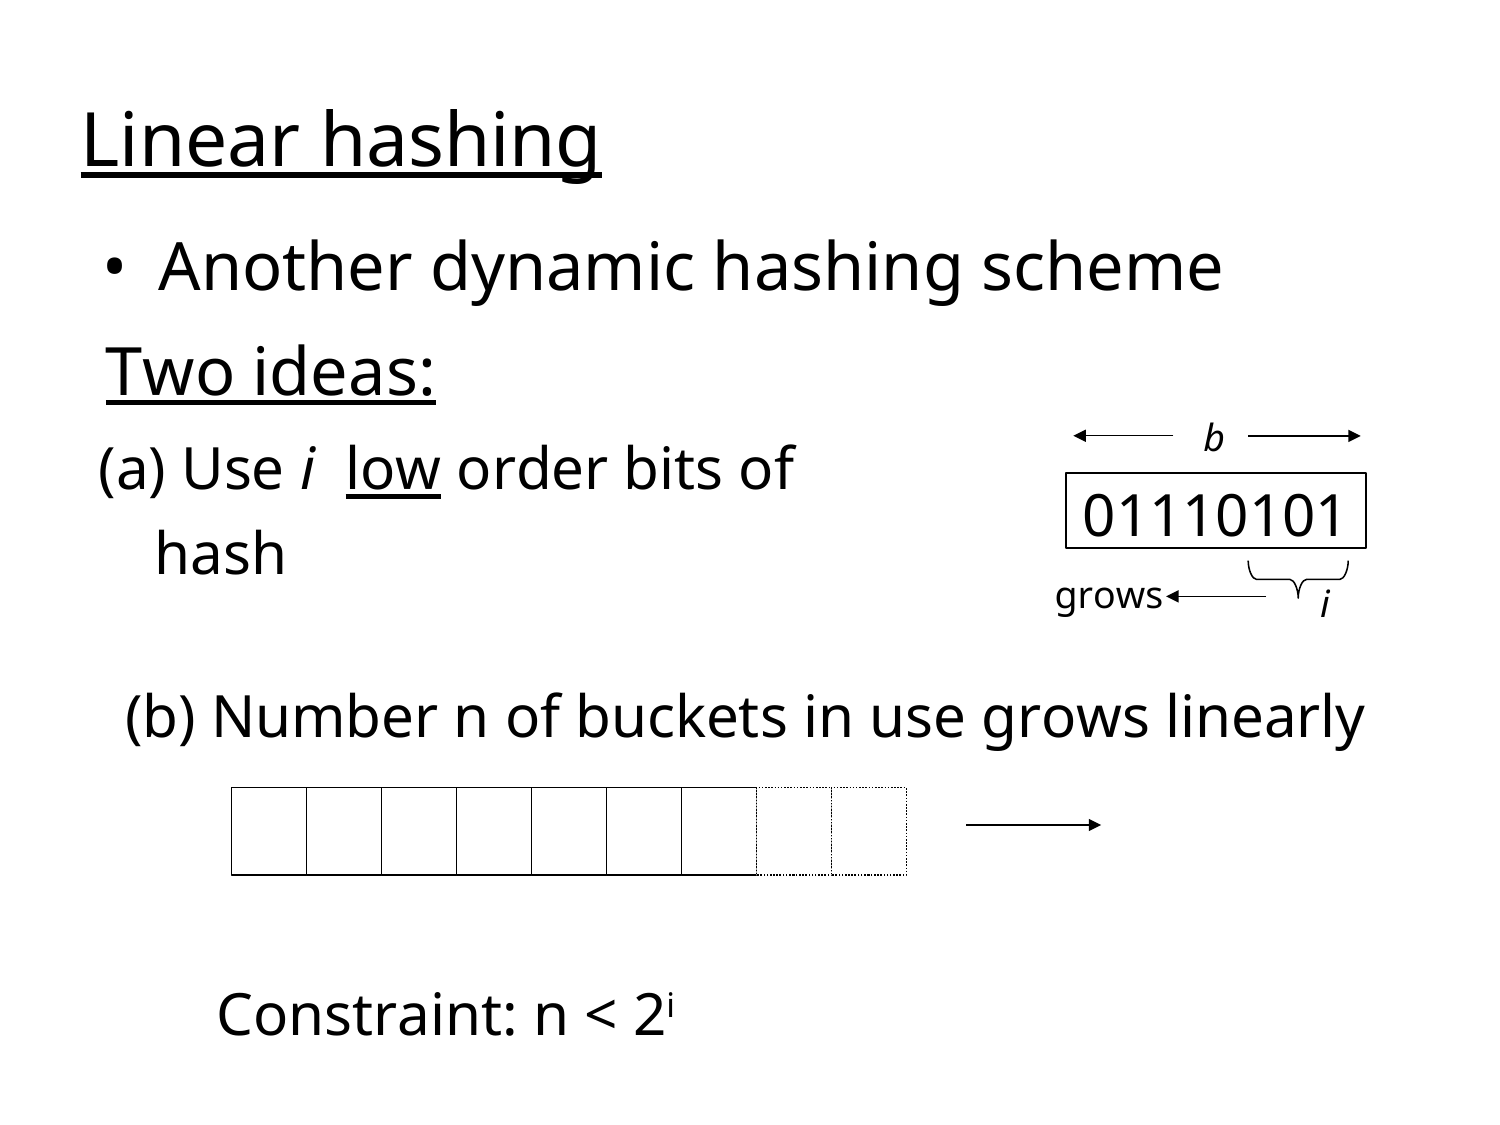

# Linear hashing
Another dynamic hashing scheme
Two ideas:
b
(a) Use i low order bits of hash
01110101
grows
i
(b) Number n of buckets in use grows linearly
 Constraint: n < 2i